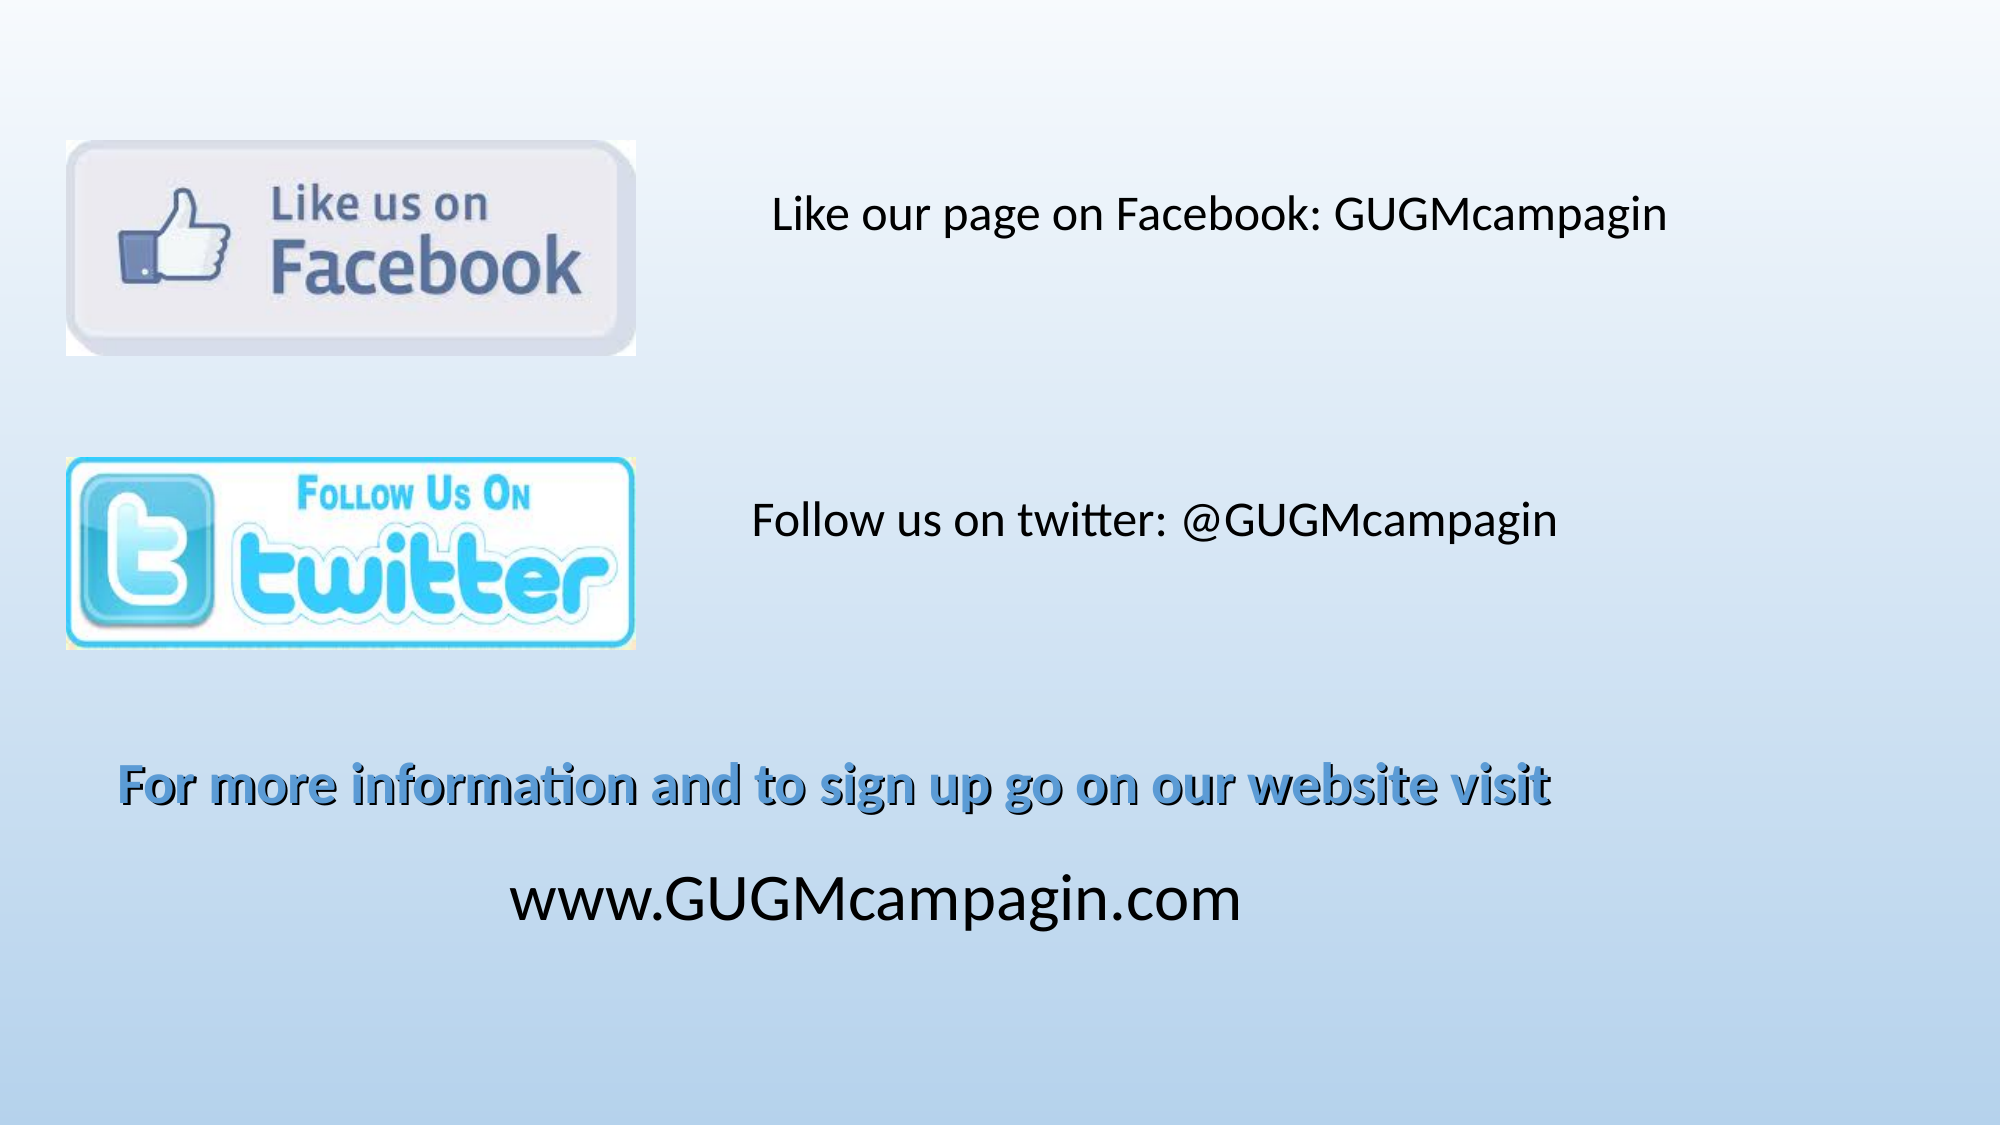

Like our page on Facebook: GUGMcampagin
Follow us on twitter: @GUGMcampagin
For more information and to sign up go on our website visit
www.GUGMcampagin.com